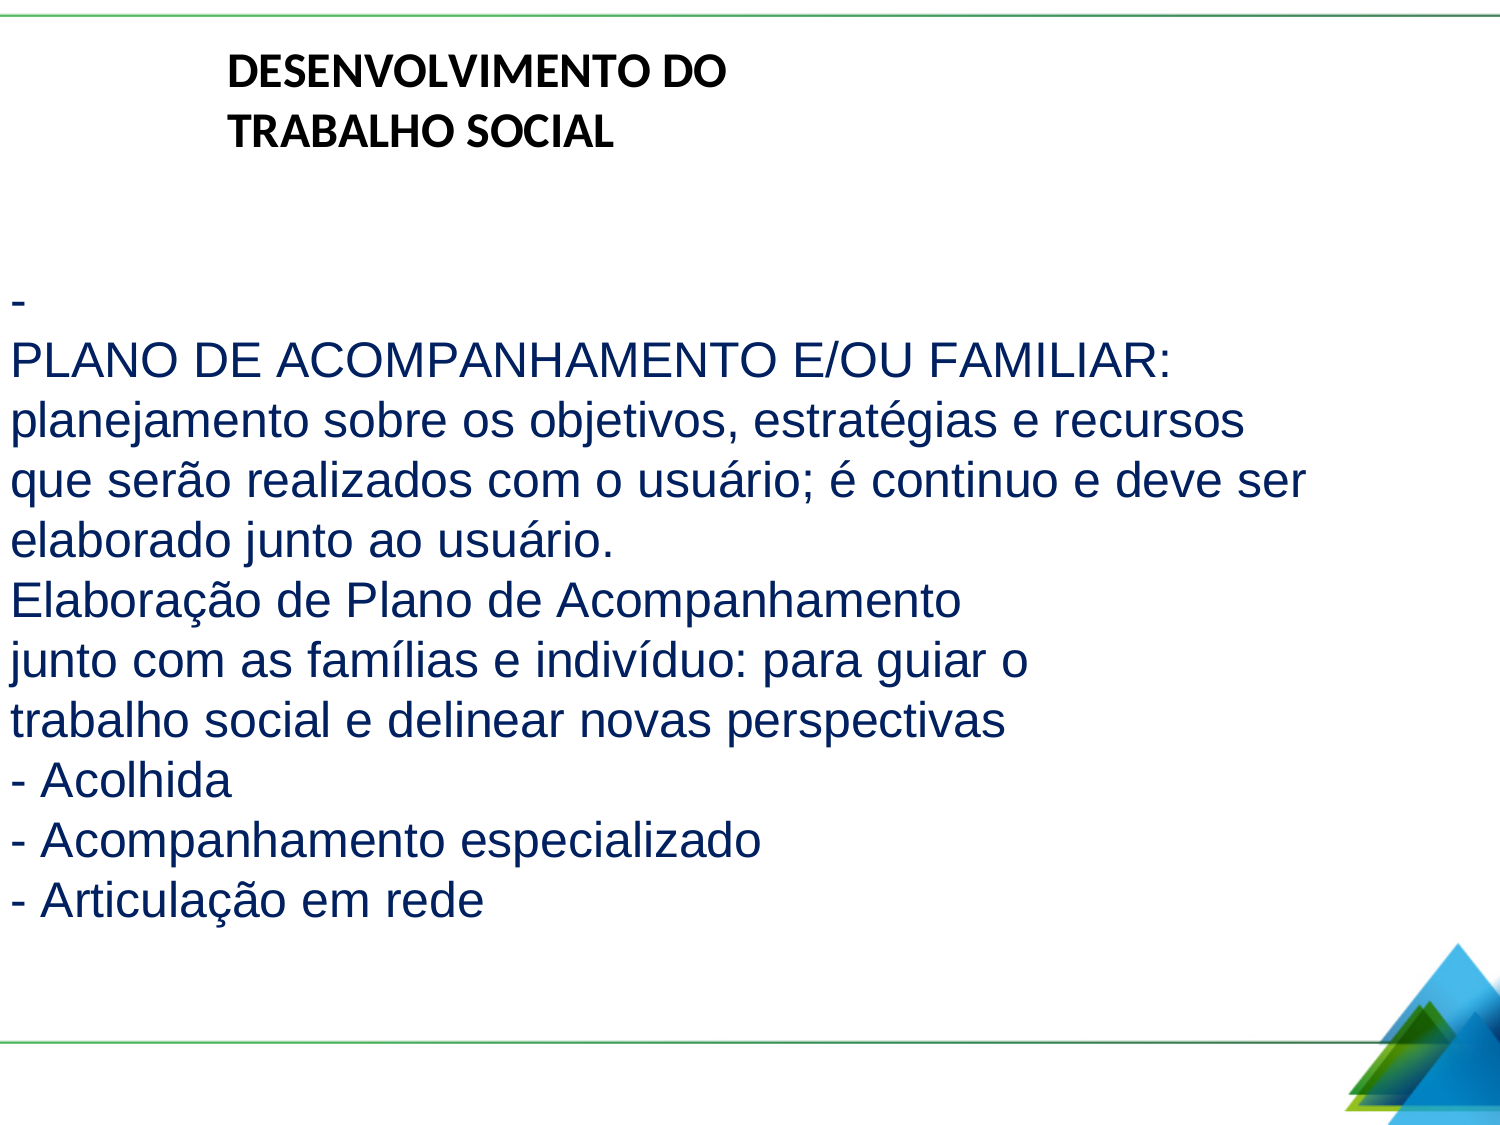

DESENVOLVIMENTO DO
TRABALHO SOCIAL
#
-
PLANO DE ACOMPANHAMENTO E/OU FAMILIAR:
planejamento sobre os objetivos, estratégias e recursos
que serão realizados com o usuário; é continuo e deve ser
elaborado junto ao usuário.
Elaboração de Plano de Acompanhamento
junto com as famílias e indivíduo: para guiar o
trabalho social e delinear novas perspectivas
- Acolhida
- Acompanhamento especializado
- Articulação em rede